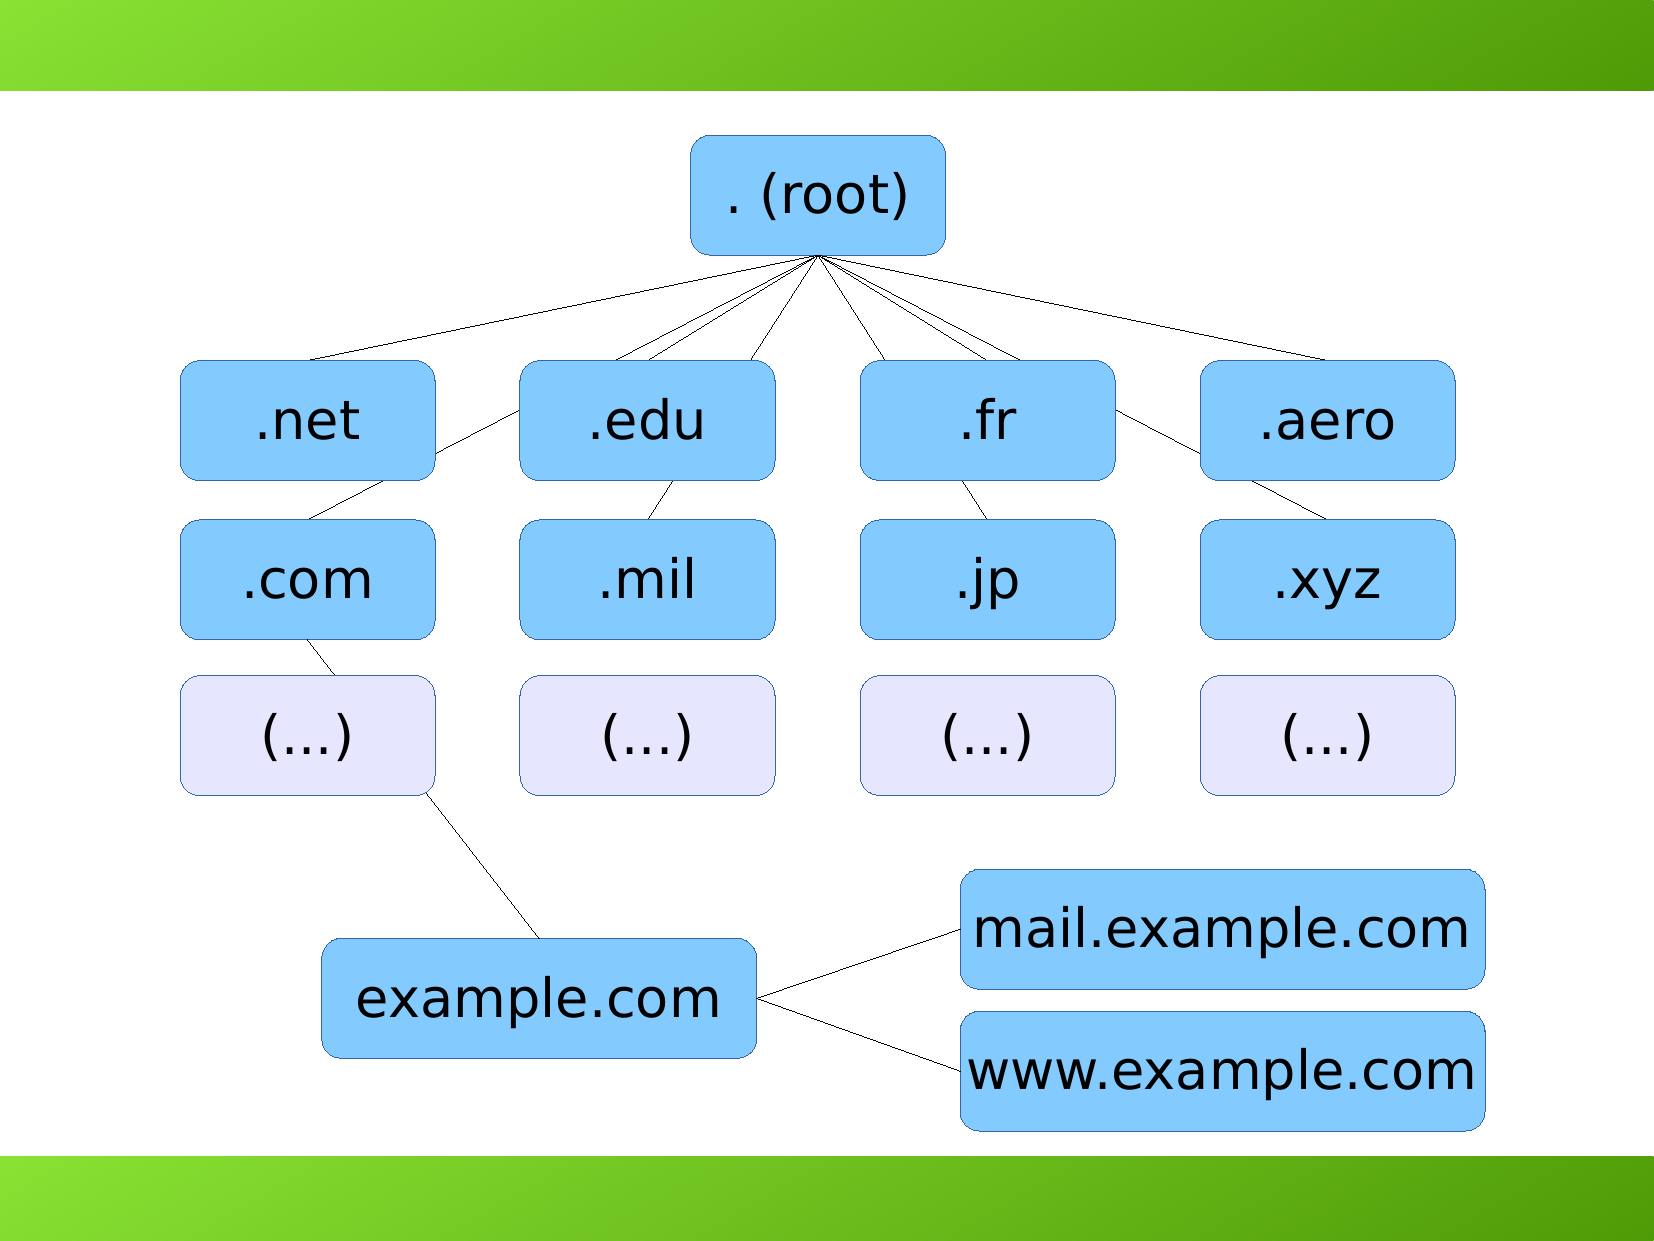

. (root)
.net
.edu
.fr
.aero
.com
.mil
.jp
.xyz
(...)
(...)
(...)
(...)
mail.example.com
example.com
www.example.com